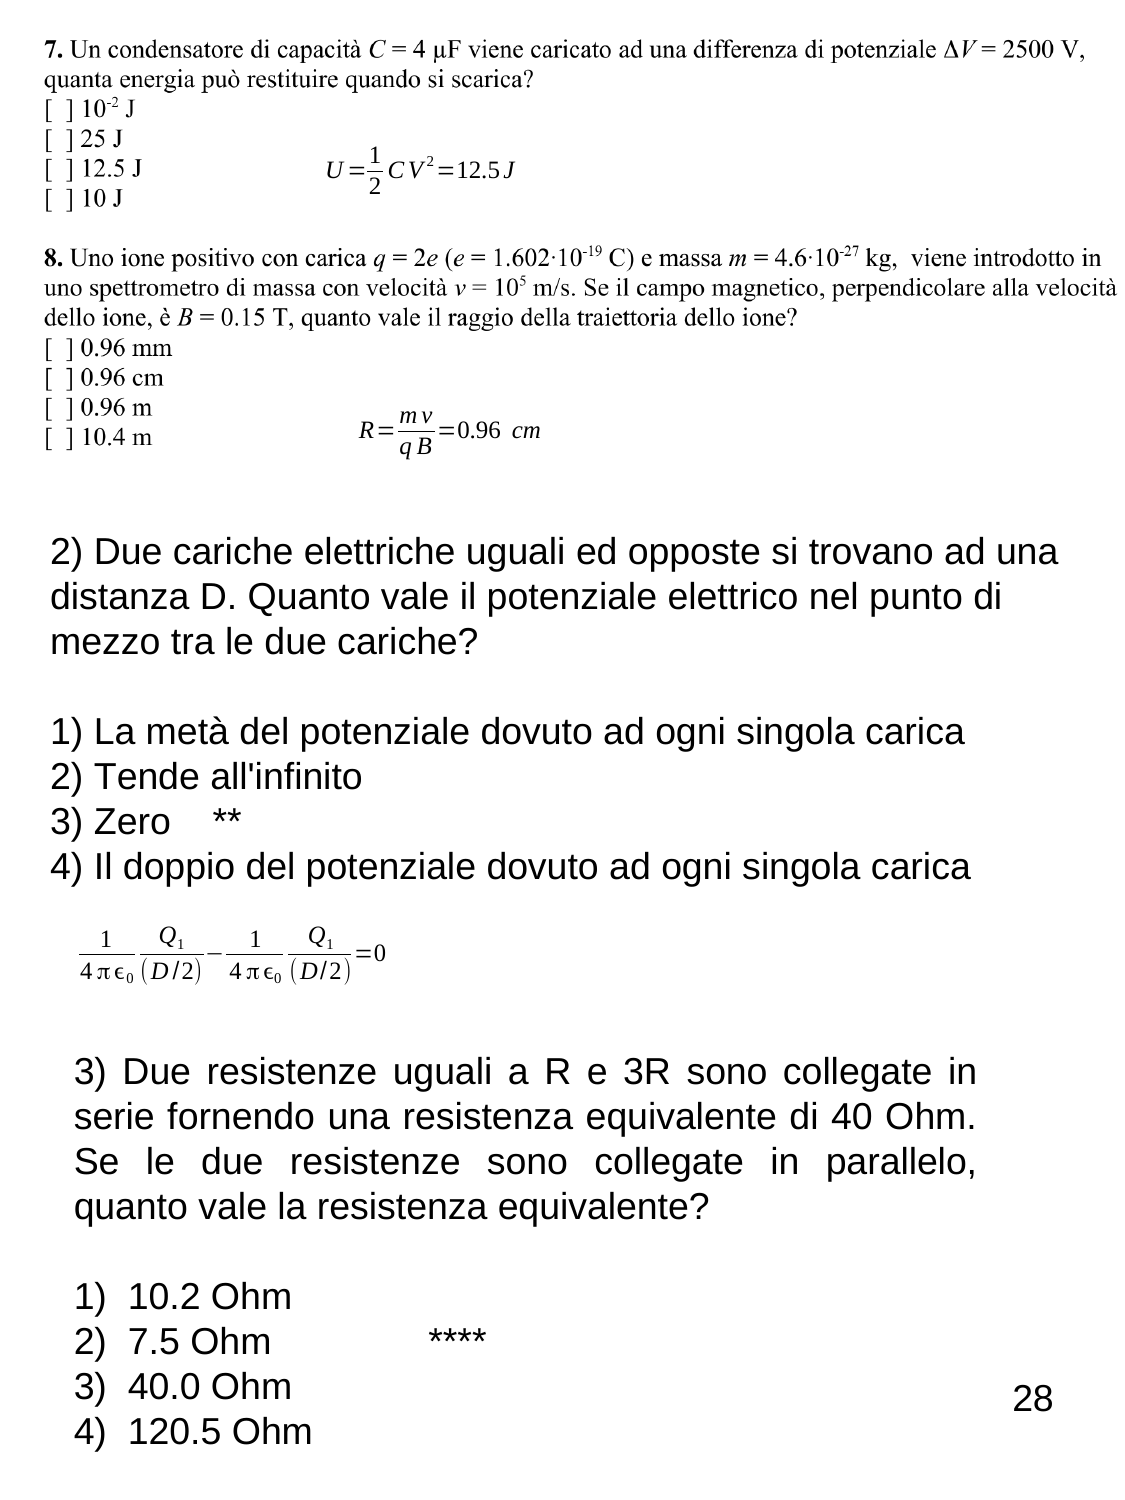

2) Due cariche elettriche uguali ed opposte si trovano ad una distanza D. Quanto vale il potenziale elettrico nel punto di mezzo tra le due cariche?
1) La metà del potenziale dovuto ad ogni singola carica
2) Tende all'infinito
3) Zero **
4) Il doppio del potenziale dovuto ad ogni singola carica
3) Due resistenze uguali a R e 3R sono collegate in serie fornendo una resistenza equivalente di 40 Ohm. Se le due resistenze sono collegate in parallelo, quanto vale la resistenza equivalente?
1) 10.2 Ohm
2) 7.5 Ohm ****
3) 40.0 Ohm
4) 120.5 Ohm
P15 Magnetismo
28